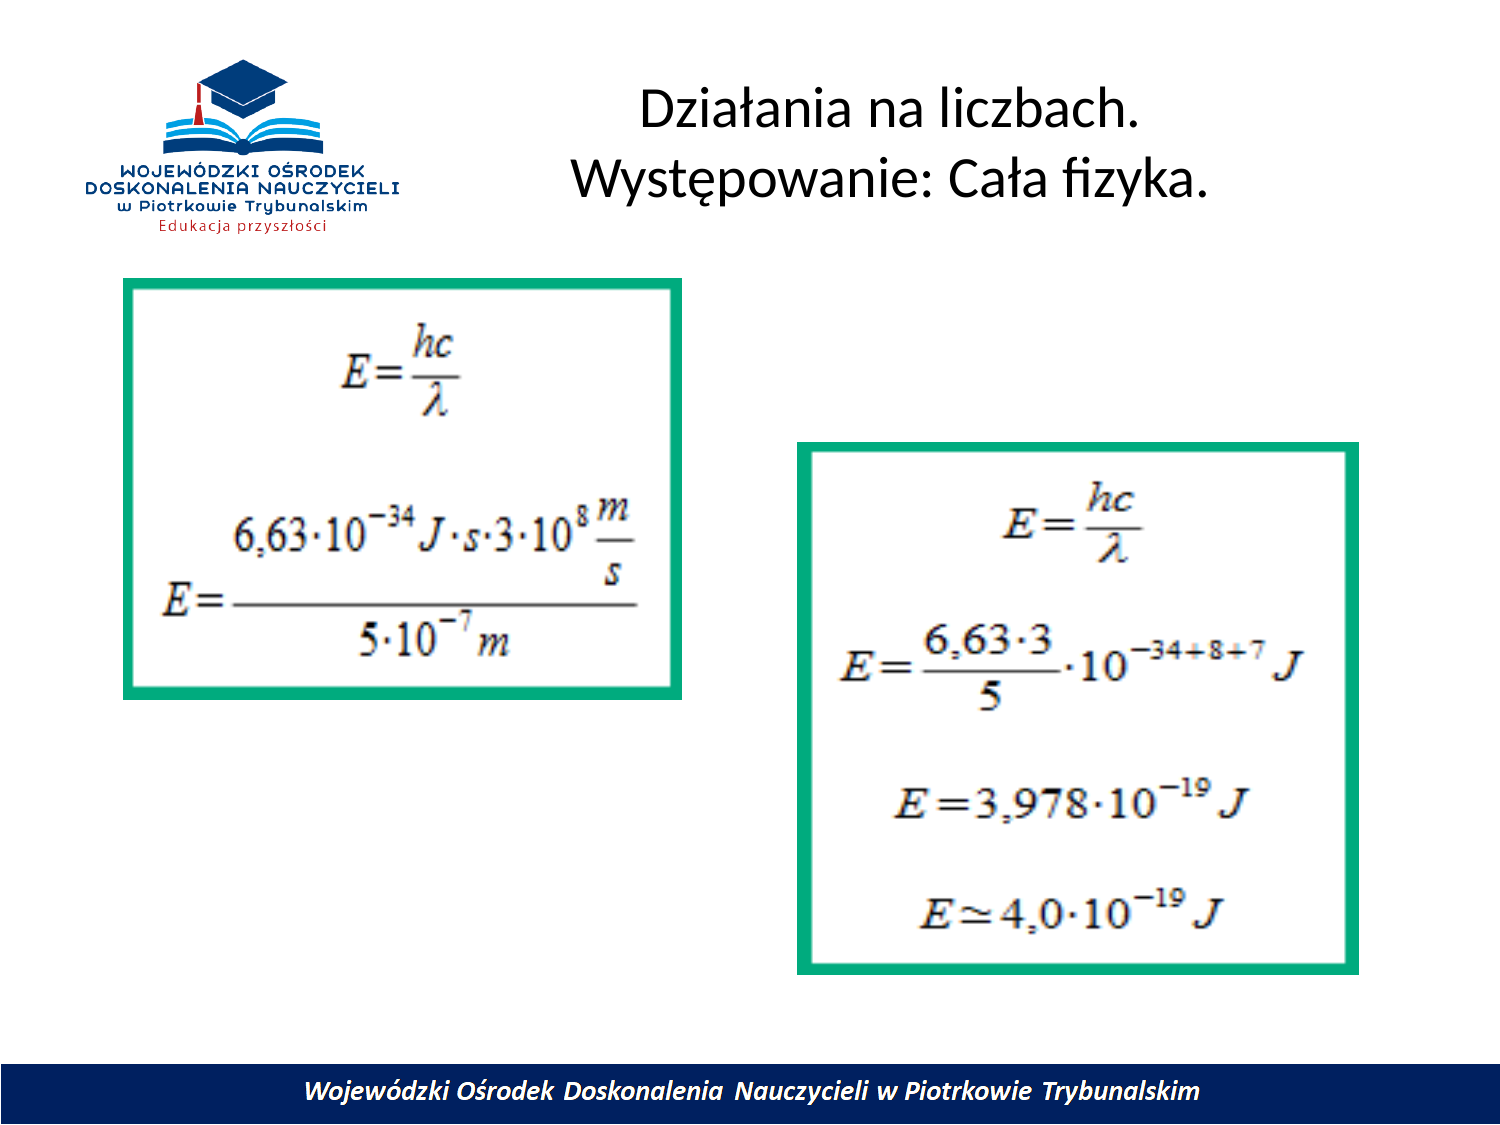

# Działania na liczbach. Występowanie: Cała fizyka.